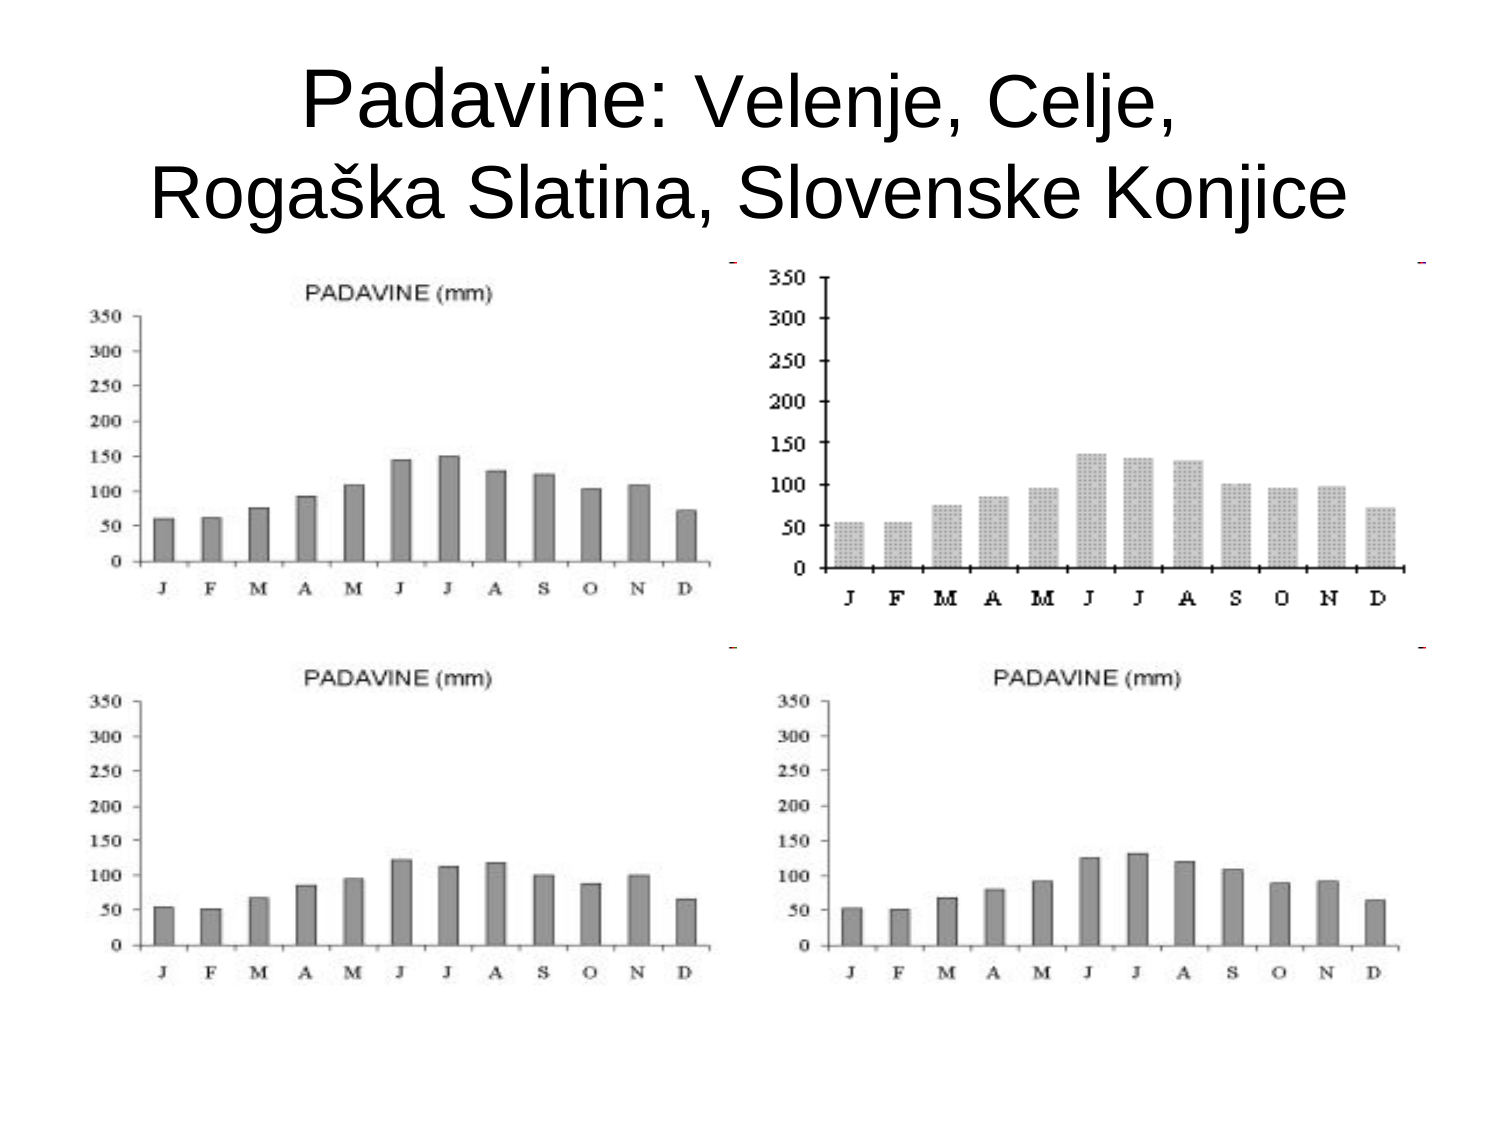

# Padavine: Velenje, Celje, Rogaška Slatina, Slovenske Konjice